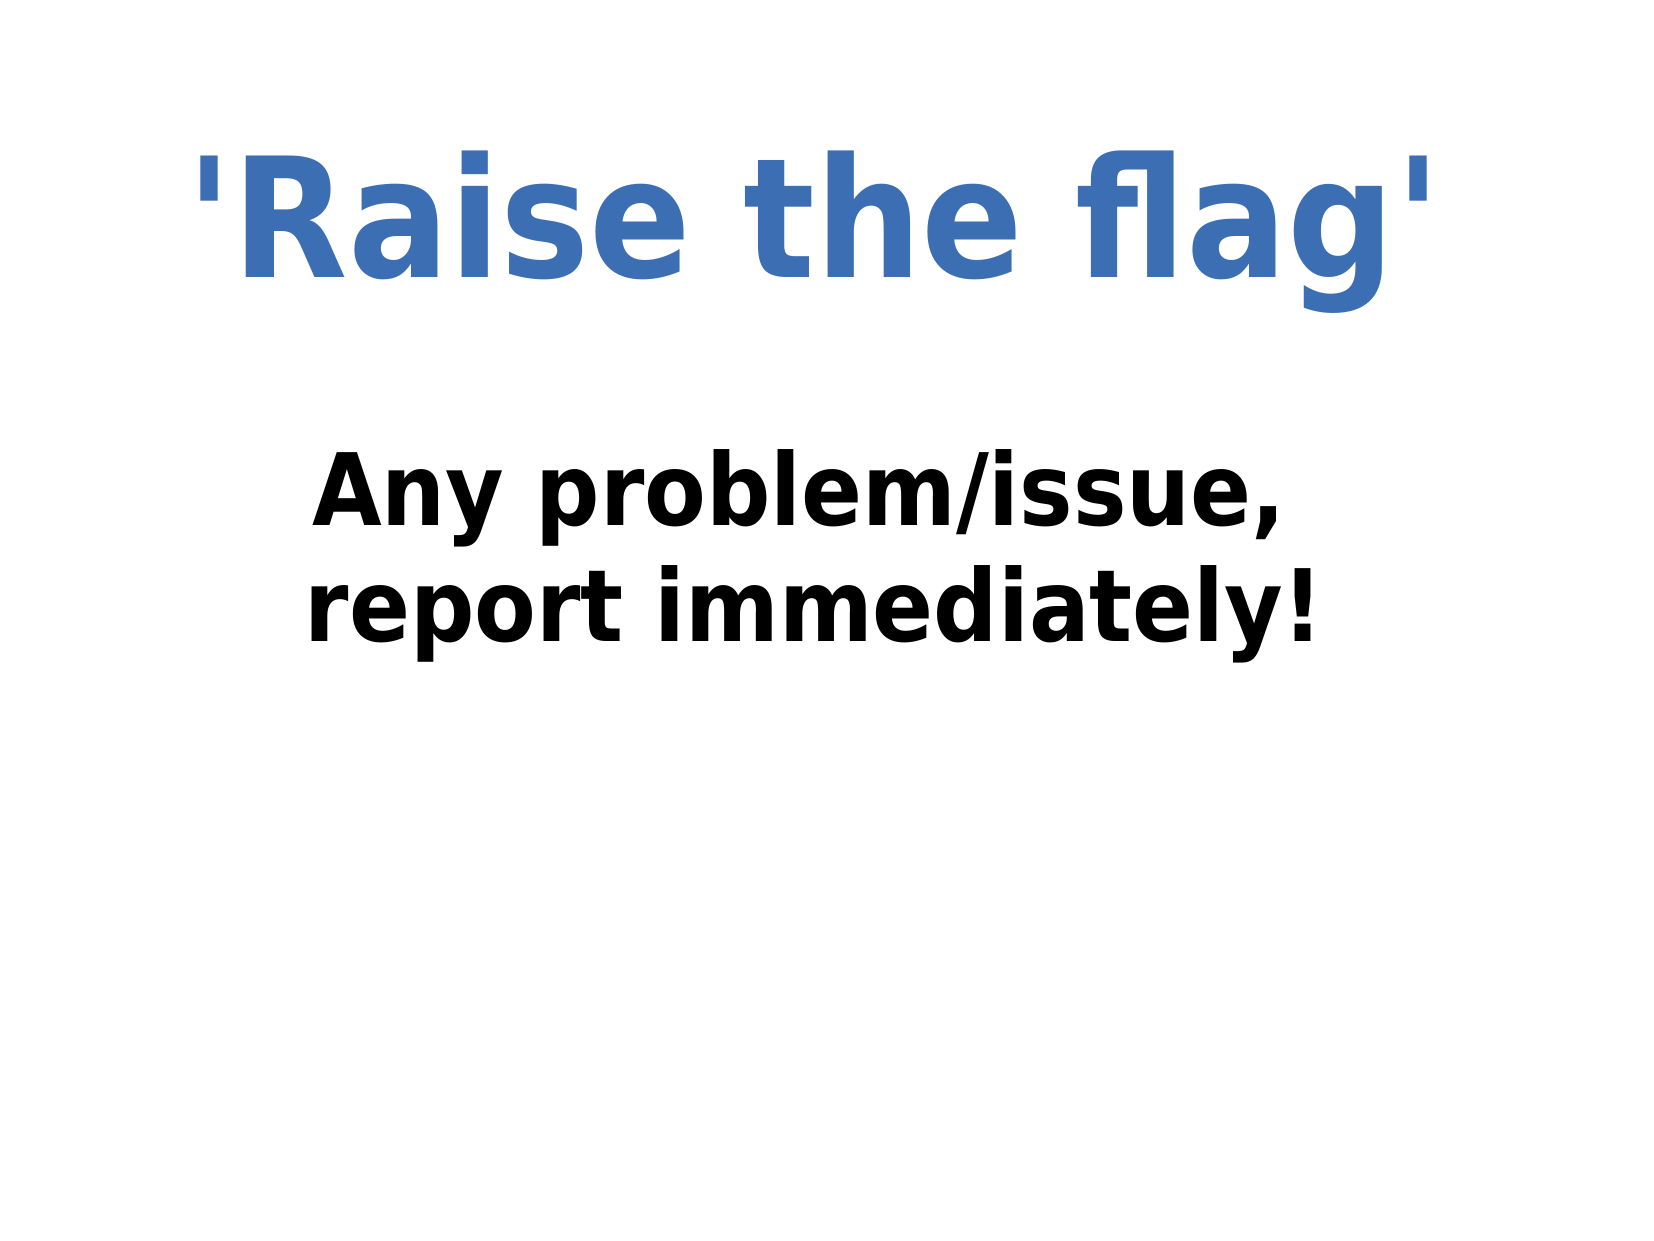

'Raise the flag'
Any problem/issue,
report immediately!